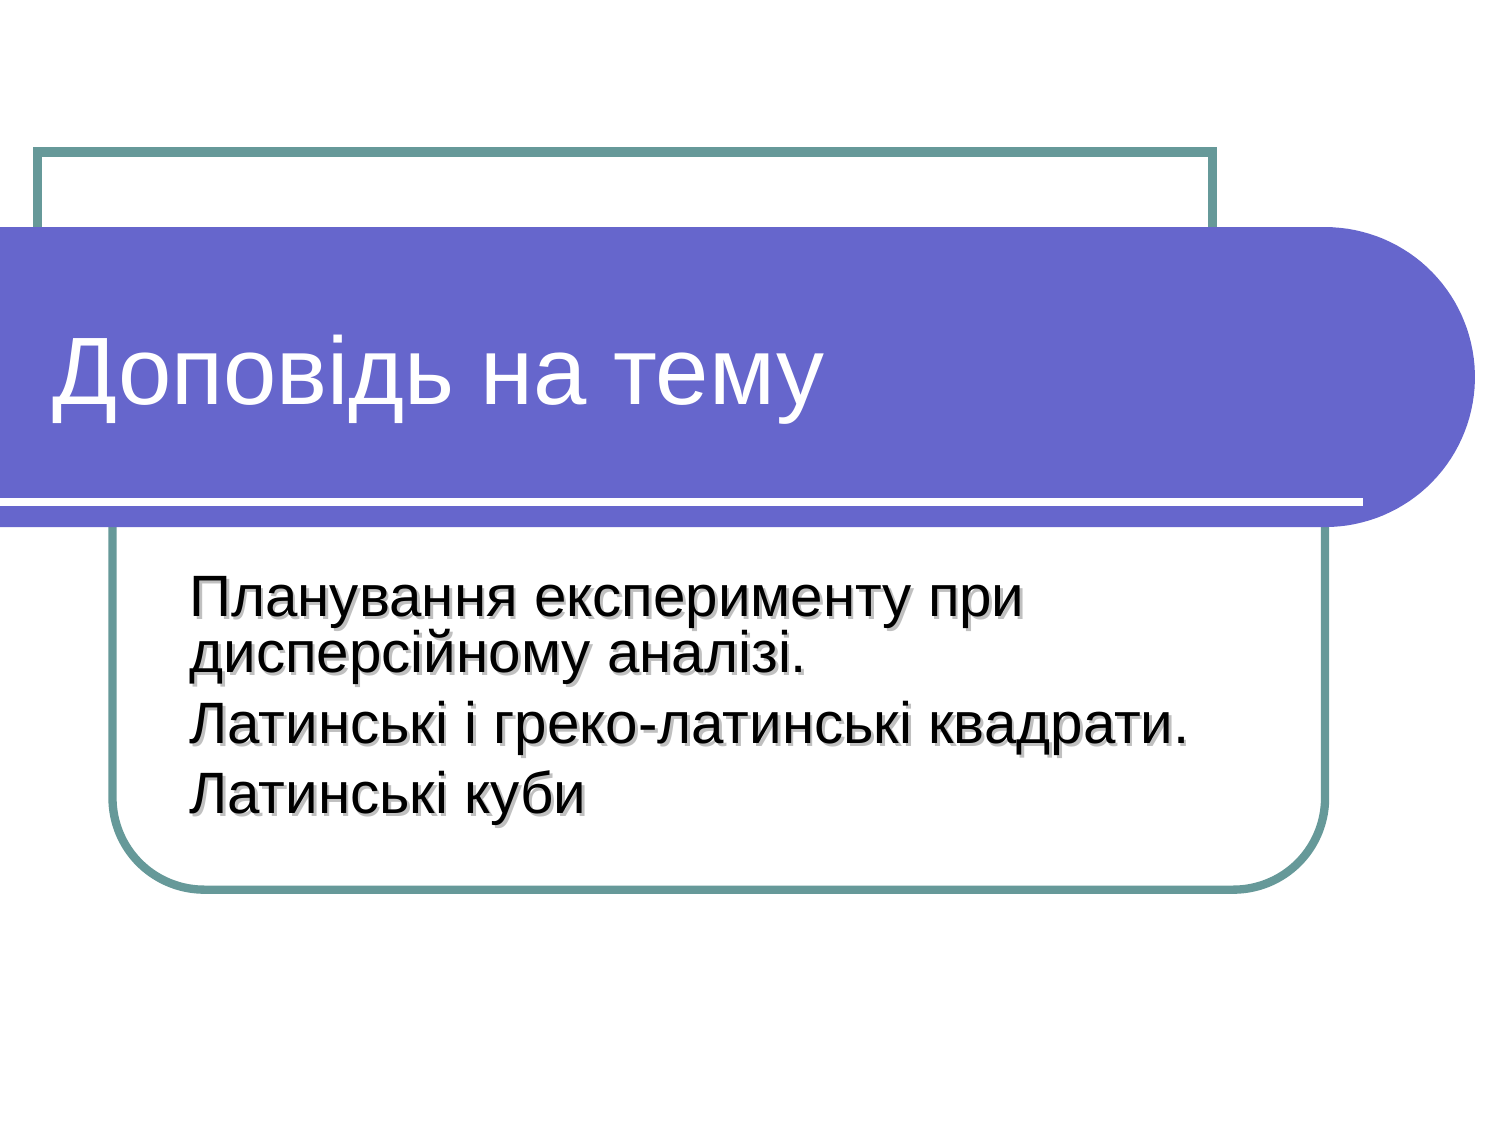

# Доповідь на тему
Планування експерименту при дисперсійному аналізі.
Латинські і греко-латинські квадрати.
Латинські куби